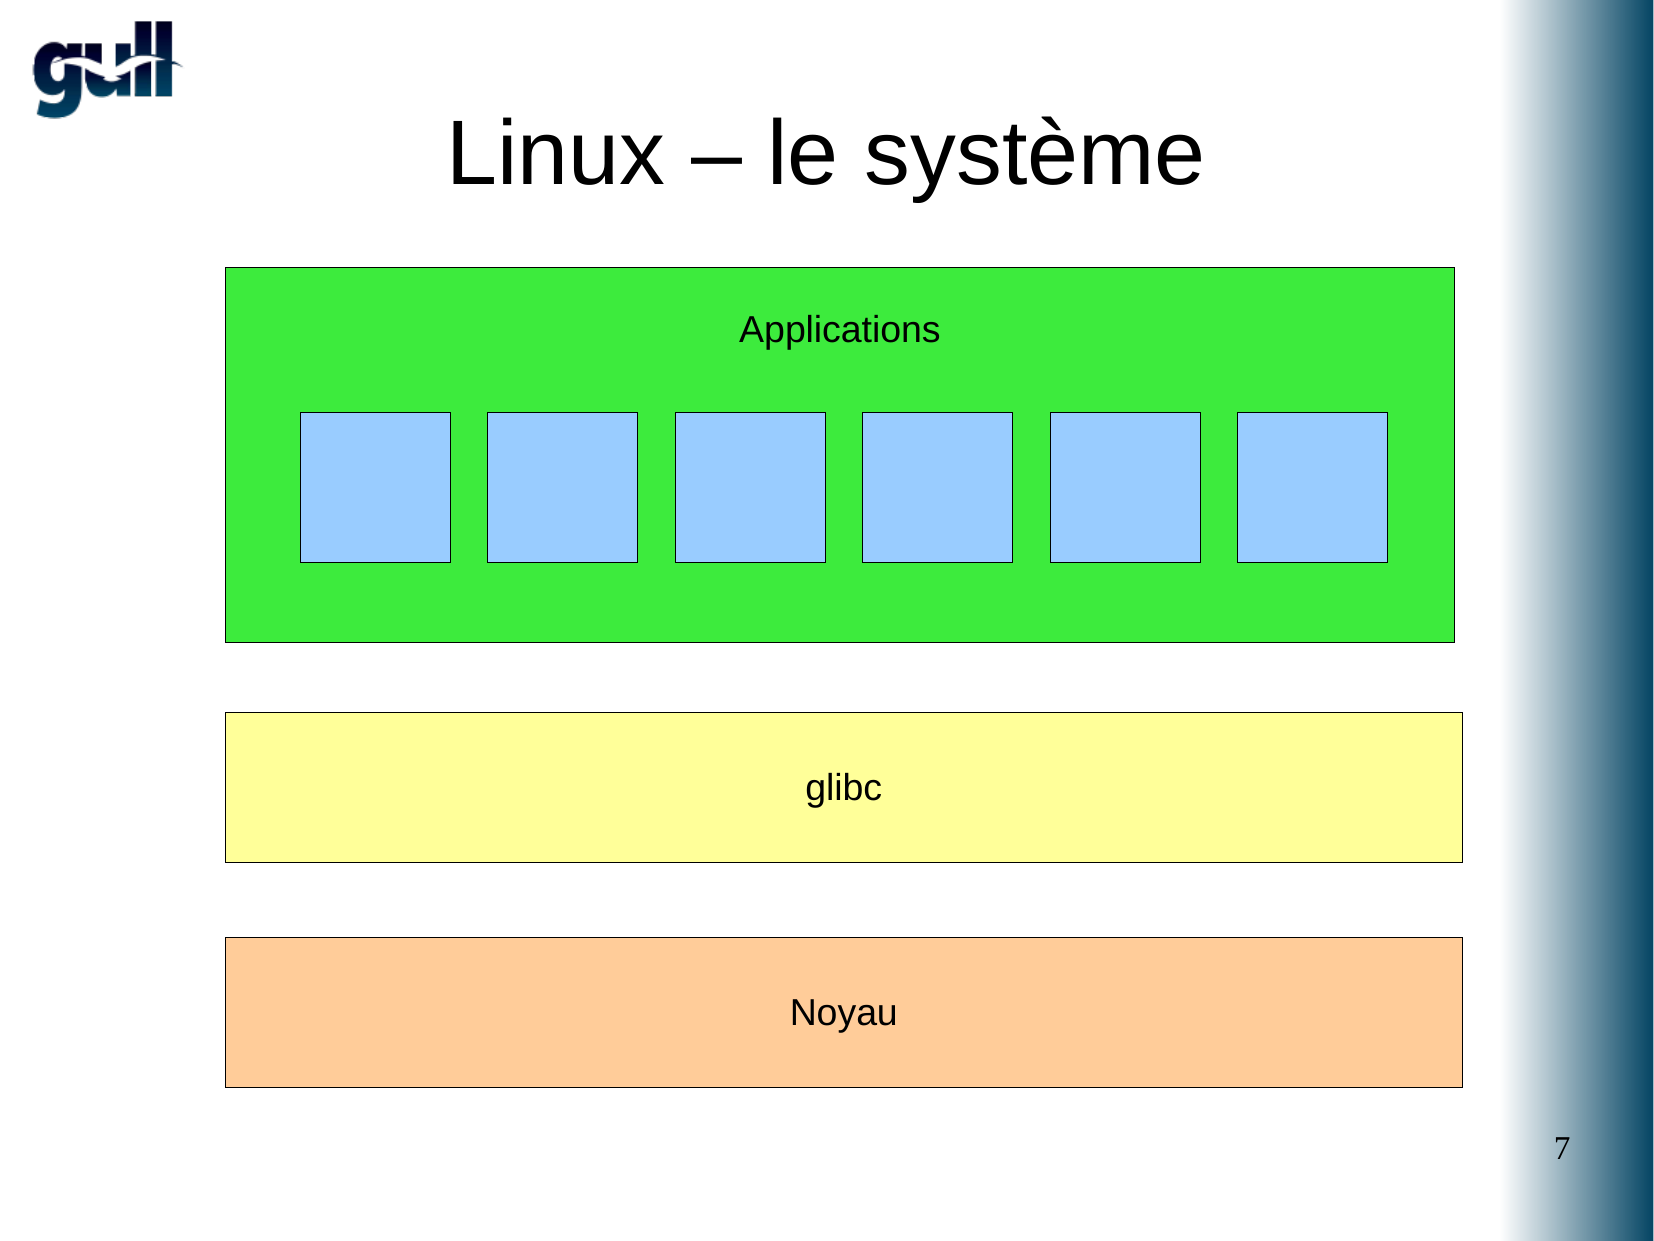

# Linux – le système
Applications
glibc
Noyau
7